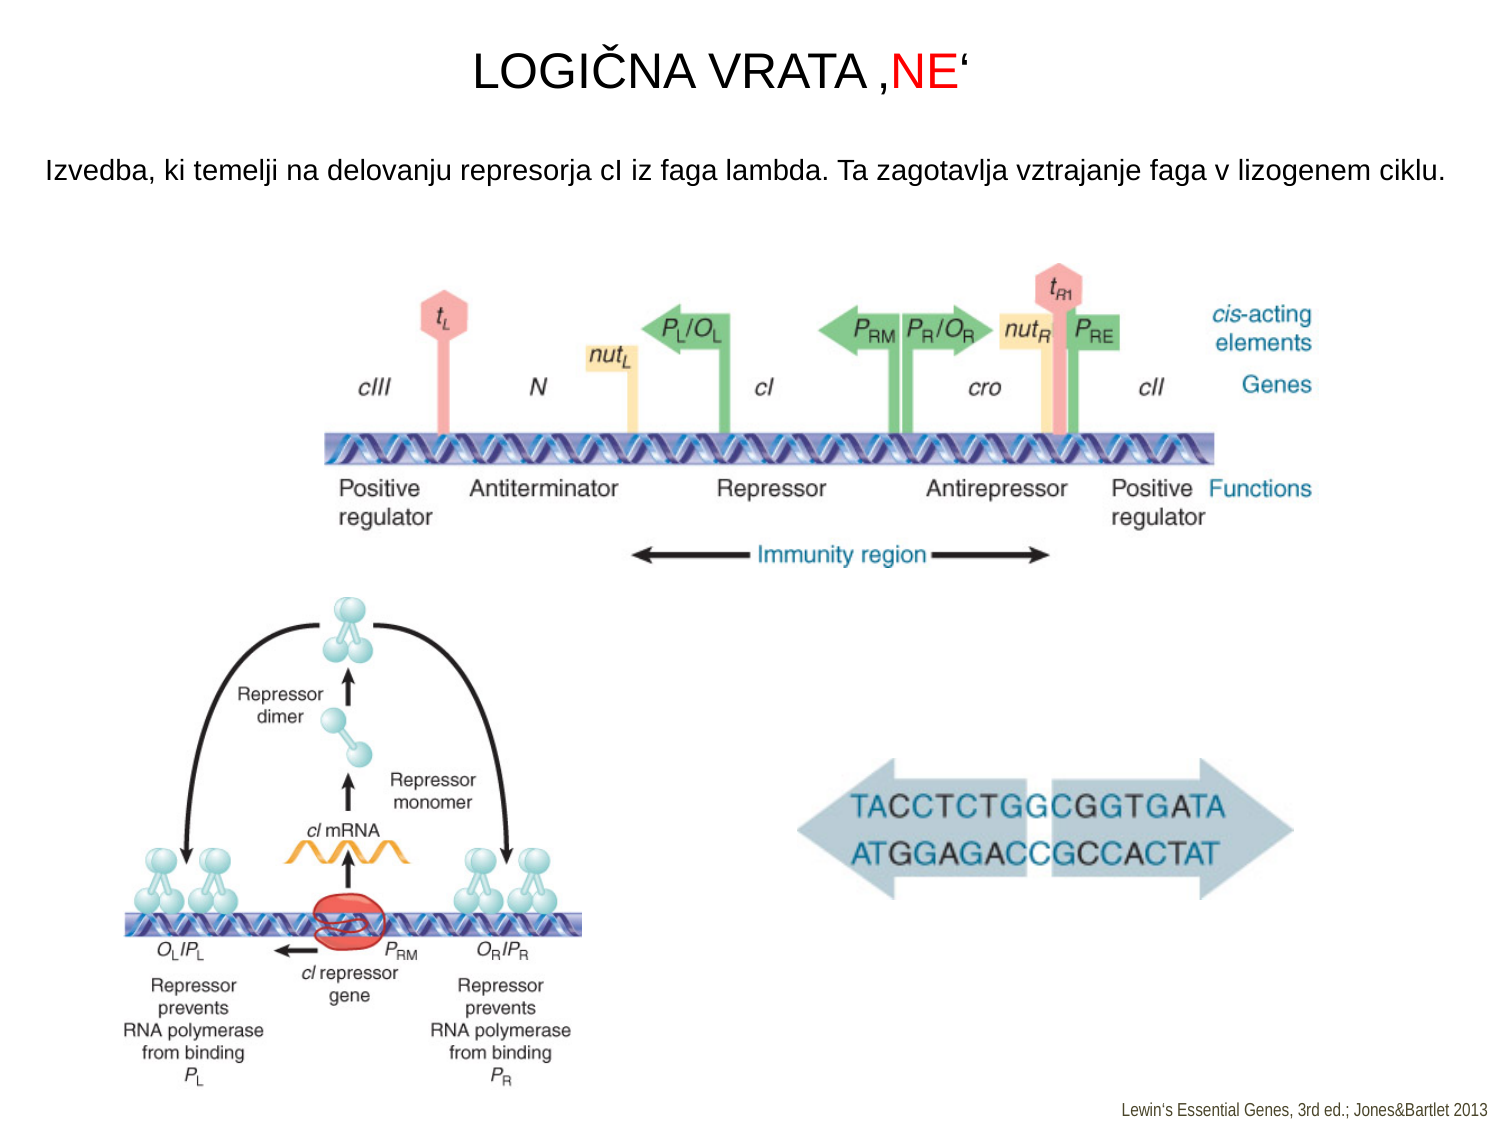

LOGIČNA VRATA ‚NE‘
Izvedba, ki temelji na delovanju represorja cI iz faga lambda. Ta zagotavlja vztrajanje faga v lizogenem ciklu.
Lewin‘s Essential Genes, 3rd ed.; Jones&Bartlet 2013